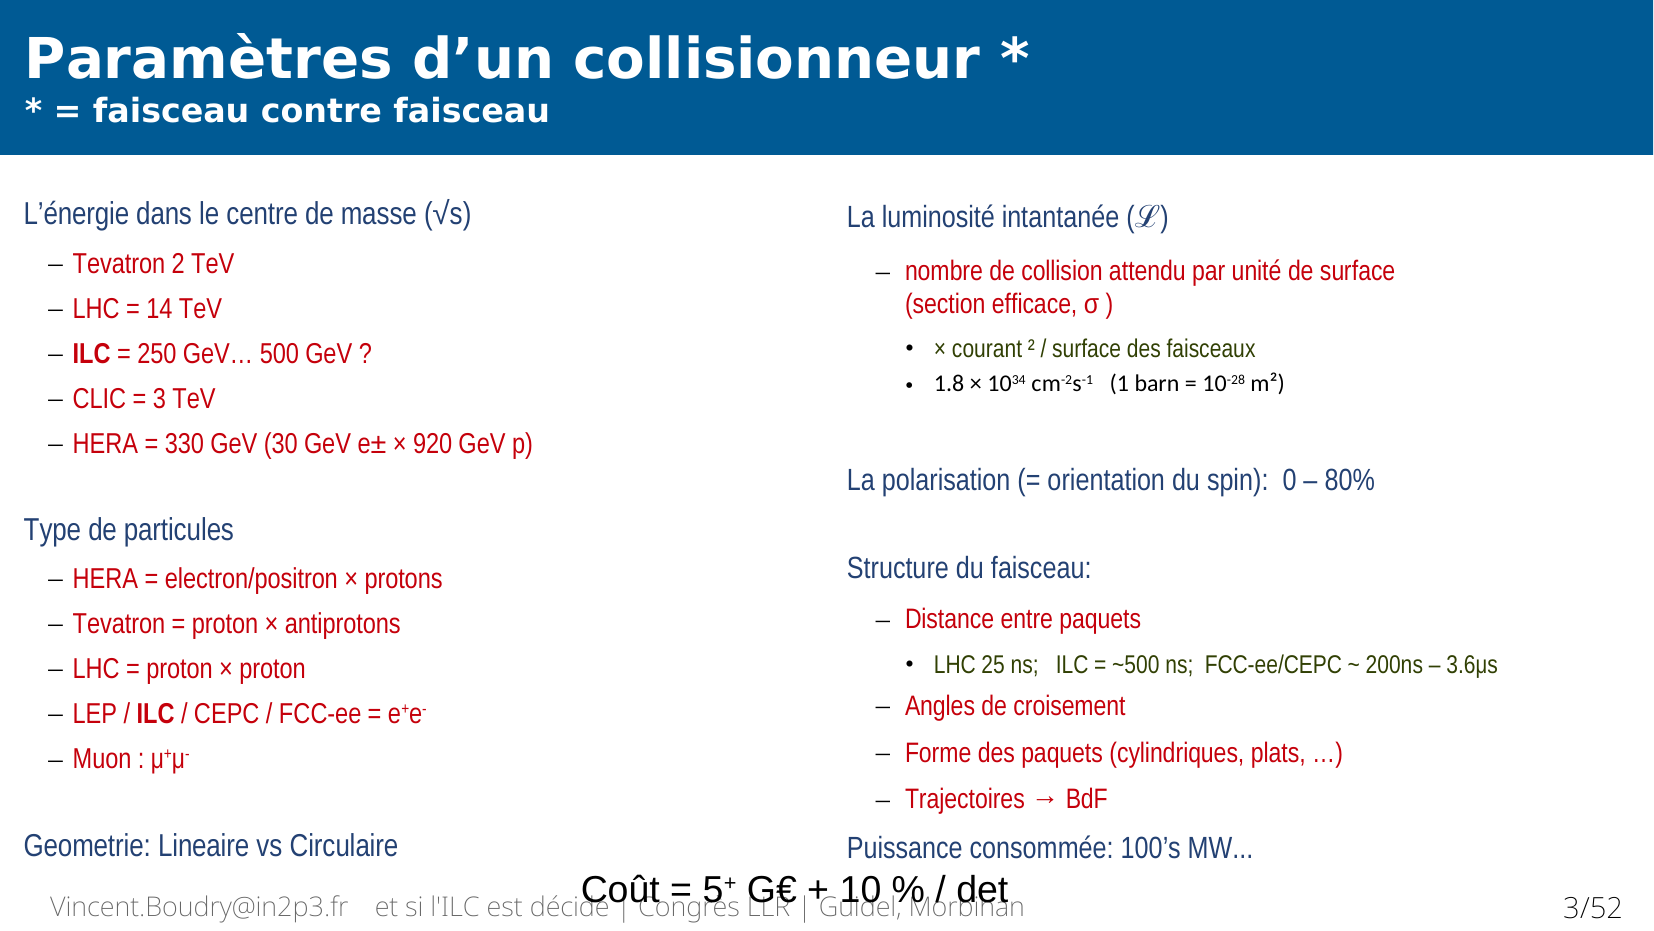

# Paramètres d’un collisionneur * * = faisceau contre faisceau
L’énergie dans le centre de masse (√s)
Tevatron 2 TeV
LHC = 14 TeV
ILC = 250 GeV… 500 GeV ?
CLIC = 3 TeV
HERA = 330 GeV (30 GeV e± × 920 GeV p)
Type de particules
HERA = electron/positron × protons
Tevatron = proton × antiprotons
LHC = proton × proton
LEP / ILC / CEPC / FCC-ee = e+e-
Muon : μ+μ-
Geometrie: Lineaire vs Circulaire
La luminosité intantanée (ℒ)
nombre de collision attendu par unité de surface
(section efficace, σ )
× courant ² / surface des faisceaux
1.8 × 1034 cm-2s-1 (1 barn = 10-28 m²)
La polarisation (= orientation du spin): 0 – 80%
Structure du faisceau:
Distance entre paquets
LHC 25 ns; ILC = ~500 ns; FCC-ee/CEPC ~ 200ns – 3.6μs
Angles de croisement
Forme des paquets (cylindriques, plats, …)
Trajectoires → BdF
Puissance consommée: 100’s MW...
Coût = 5+ G€ + 10 % / det
et si l'ILC est décidé | Congrès LLR | Guidel, Morbihan
3